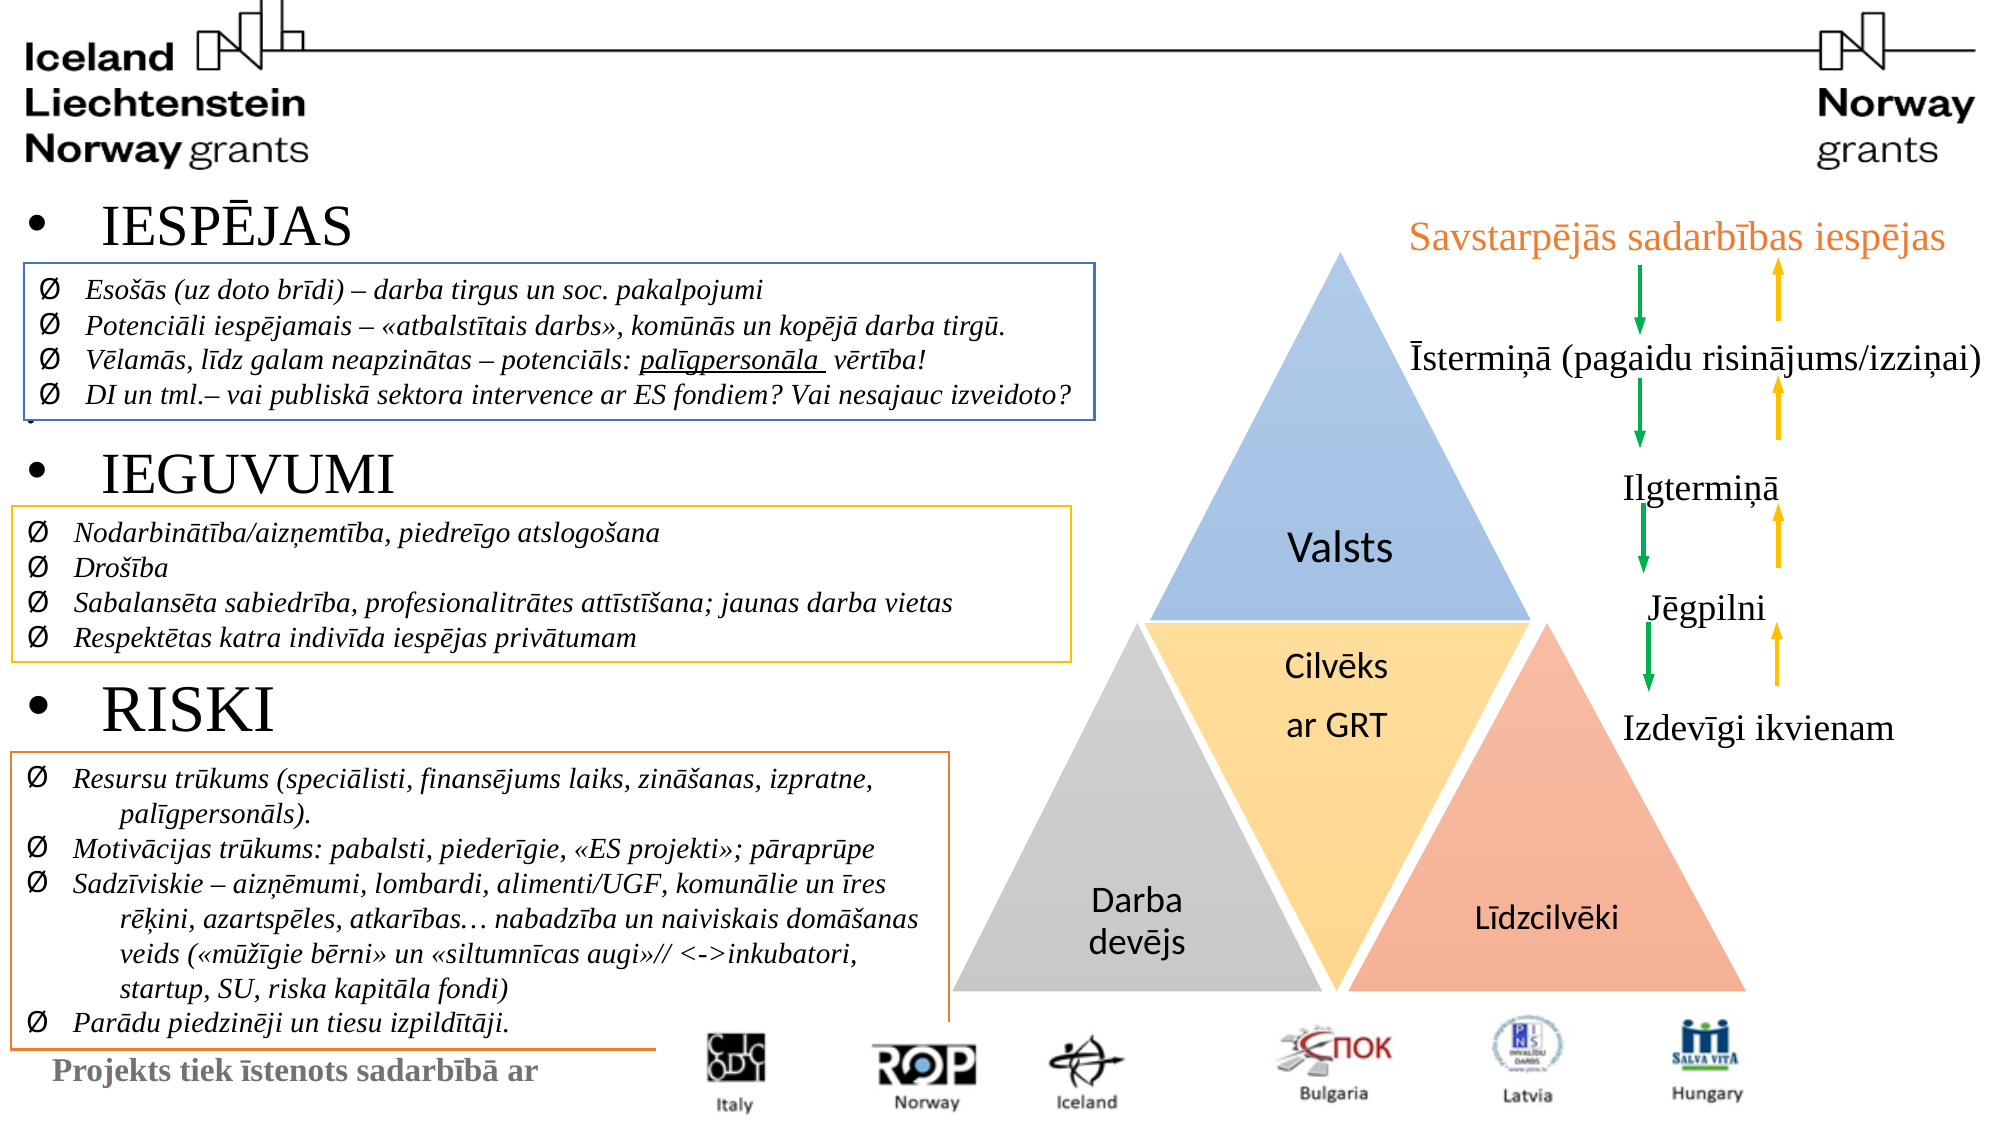

IESPĒJAS
IEGUVUMI
RISKI
 Savstarpējās sadarbības iespējas
 Īstermiņā (pagaidu risinājums/izziņai)
 Ilgtermiņā
 Jēgpilni
 Izdevīgi ikvienam
Valsts
Darba devējs
Cilvēks
ar GRT
Līdzcilvēki
Esošās (uz doto brīdi) – darba tirgus un soc. pakalpojumi
Potenciāli iespējamais – «atbalstītais darbs», komūnās un kopējā darba tirgū.
Vēlamās, līdz galam neapzinātas – potenciāls: palīgpersonāla vērtība!
DI un tml.– vai publiskā sektora intervence ar ES fondiem? Vai nesajauc izveidoto?
Nodarbinātība/aizņemtība, piedreīgo atslogošana
Drošība
Sabalansēta sabiedrība, profesionalitrātes attīstīšana; jaunas darba vietas
Respektētas katra indivīda iespējas privātumam
Resursu trūkums (speciālisti, finansējums laiks, zināšanas, izpratne, palīgpersonāls).
Motivācijas trūkums: pabalsti, piederīgie, «ES projekti»; pāraprūpe
Sadzīviskie – aizņēmumi, lombardi, alimenti/UGF, komunālie un īres rēķini, azartspēles, atkarības… nabadzība un naiviskais domāšanas veids («mūžīgie bērni» un «siltumnīcas augi»// <->inkubatori, startup, SU, riska kapitāla fondi)
Parādu piedzinēji un tiesu izpildītāji.
Projekts tiek īstenots sadarbībā ar